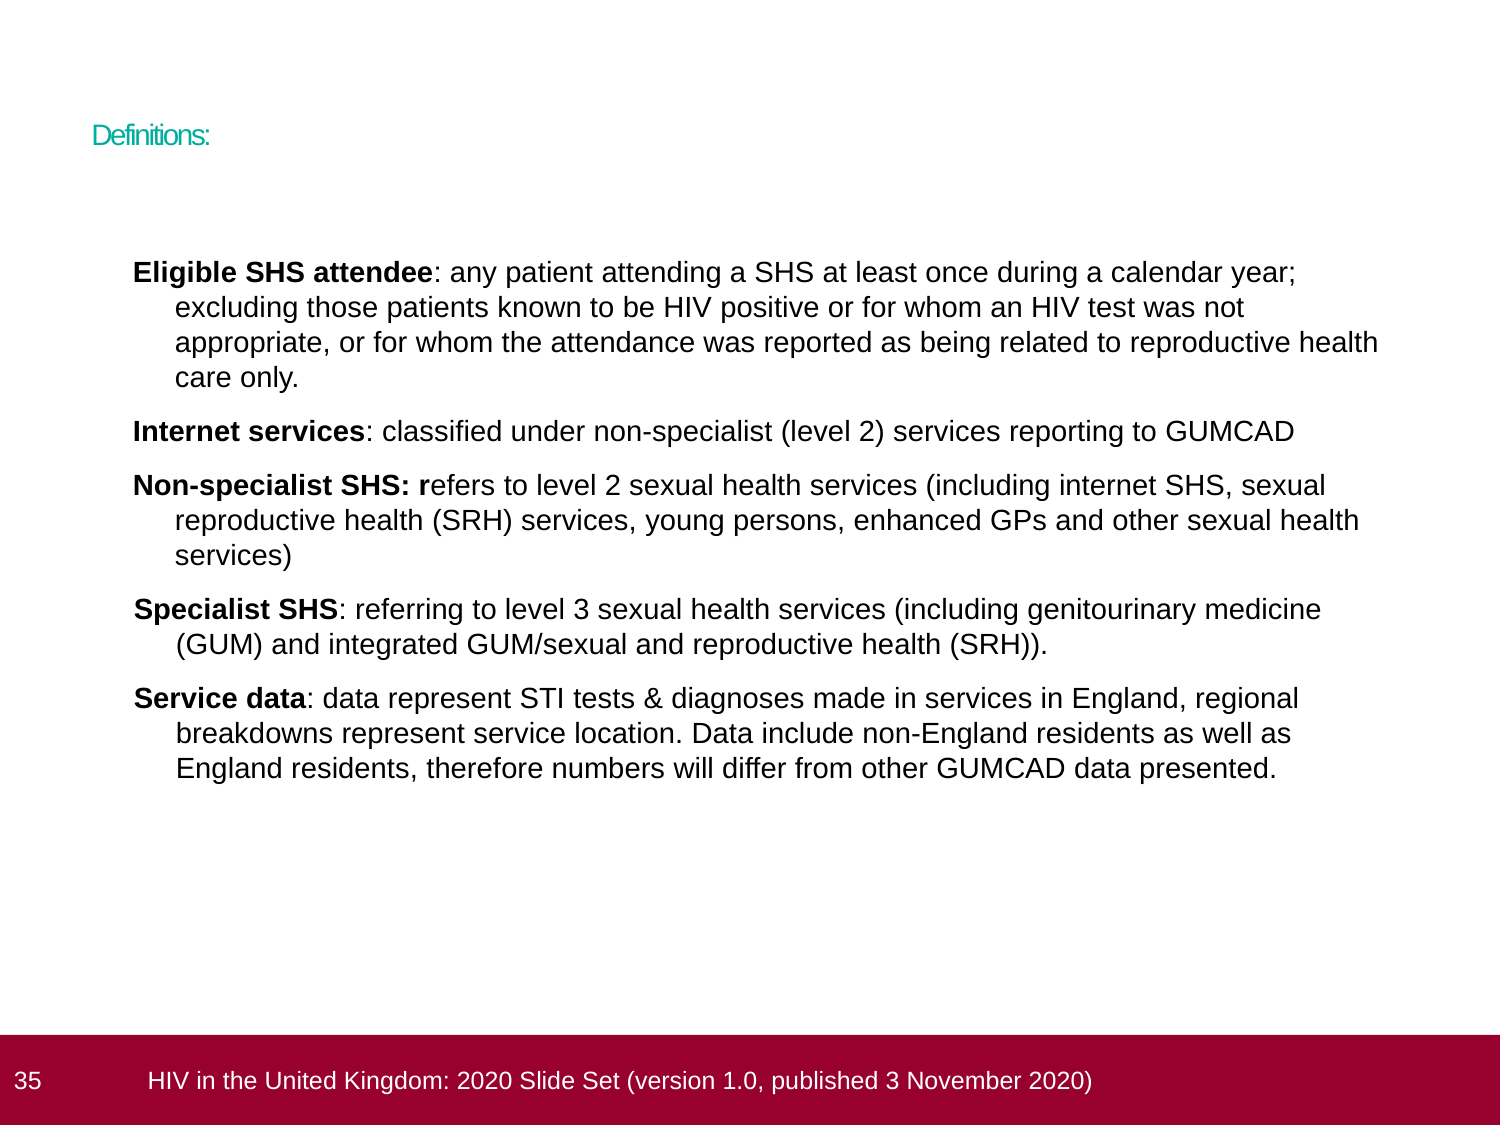

# Definitions:
Eligible SHS attendee: any patient attending a SHS at least once during a calendar year; excluding those patients known to be HIV positive or for whom an HIV test was not appropriate, or for whom the attendance was reported as being related to reproductive health care only.
Internet services: classified under non-specialist (level 2) services reporting to GUMCAD
Non-specialist SHS: refers to level 2 sexual health services (including internet SHS, sexual reproductive health (SRH) services, young persons, enhanced GPs and other sexual health services)
Specialist SHS: referring to level 3 sexual health services (including genitourinary medicine (GUM) and integrated GUM/sexual and reproductive health (SRH)).
Service data: data represent STI tests & diagnoses made in services in England, regional breakdowns represent service location. Data include non-England residents as well as England residents, therefore numbers will differ from other GUMCAD data presented.
 35
HIV in the United Kingdom: 2020 Slide Set (version 1.0, published 3 November 2020)